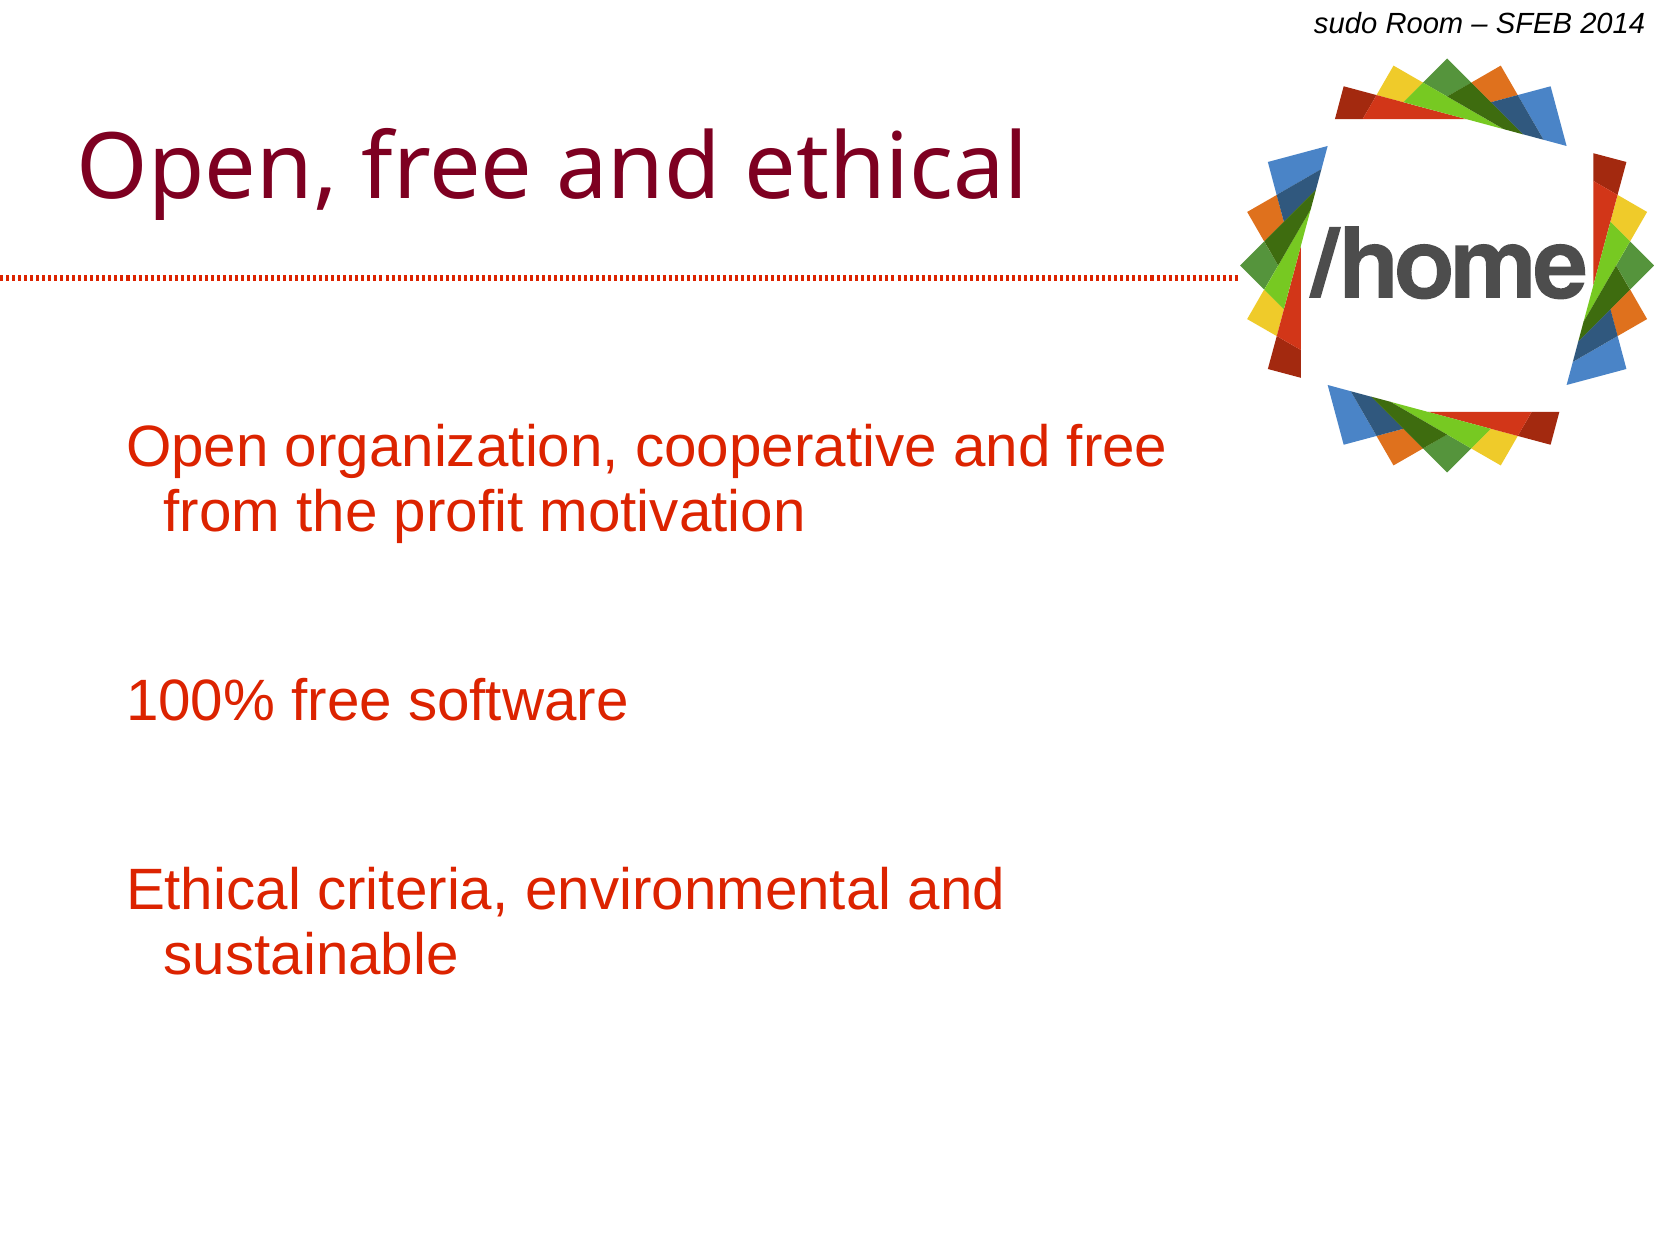

sudo Room – SFEB 2014
# Open, free and ethical
Open organization, cooperative and free from the profit motivation
100% free software
Ethical criteria, environmental and sustainable